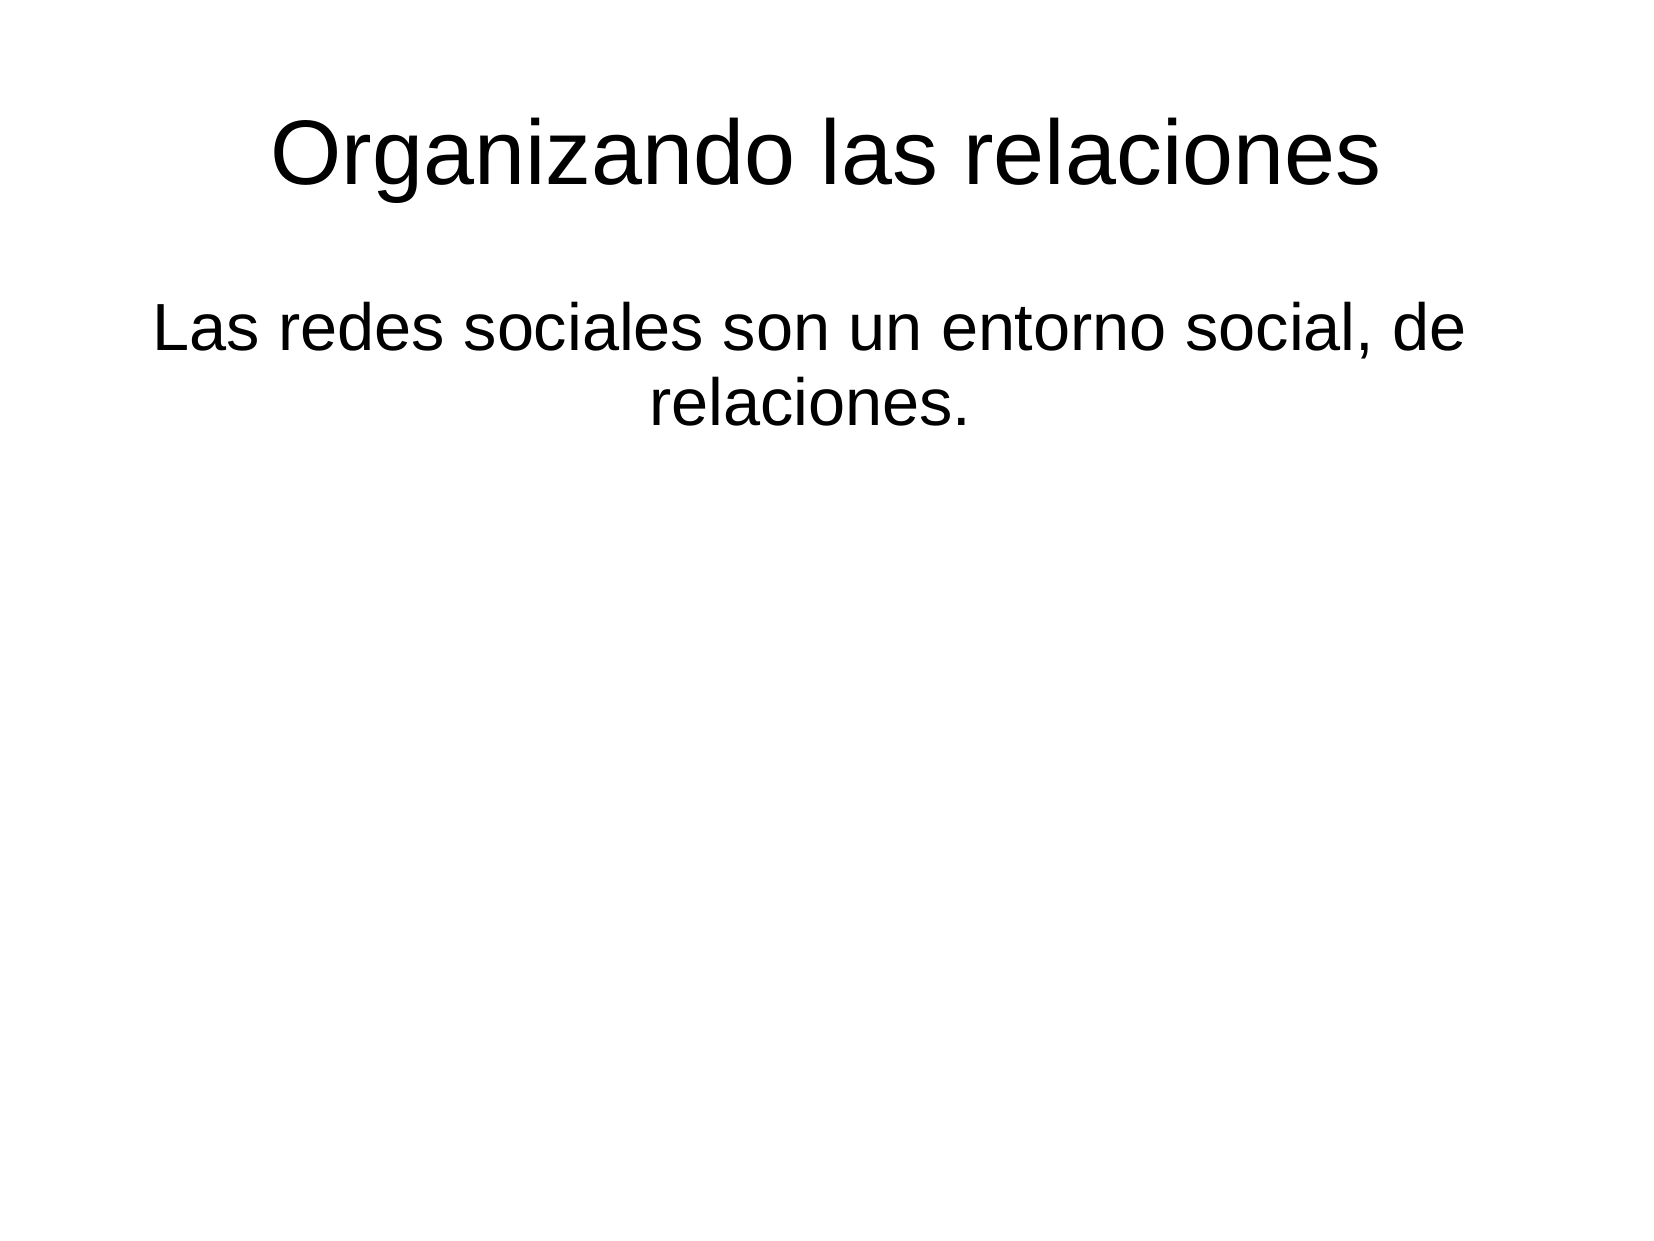

# Organizando las relaciones
Las redes sociales son un entorno social, de relaciones.